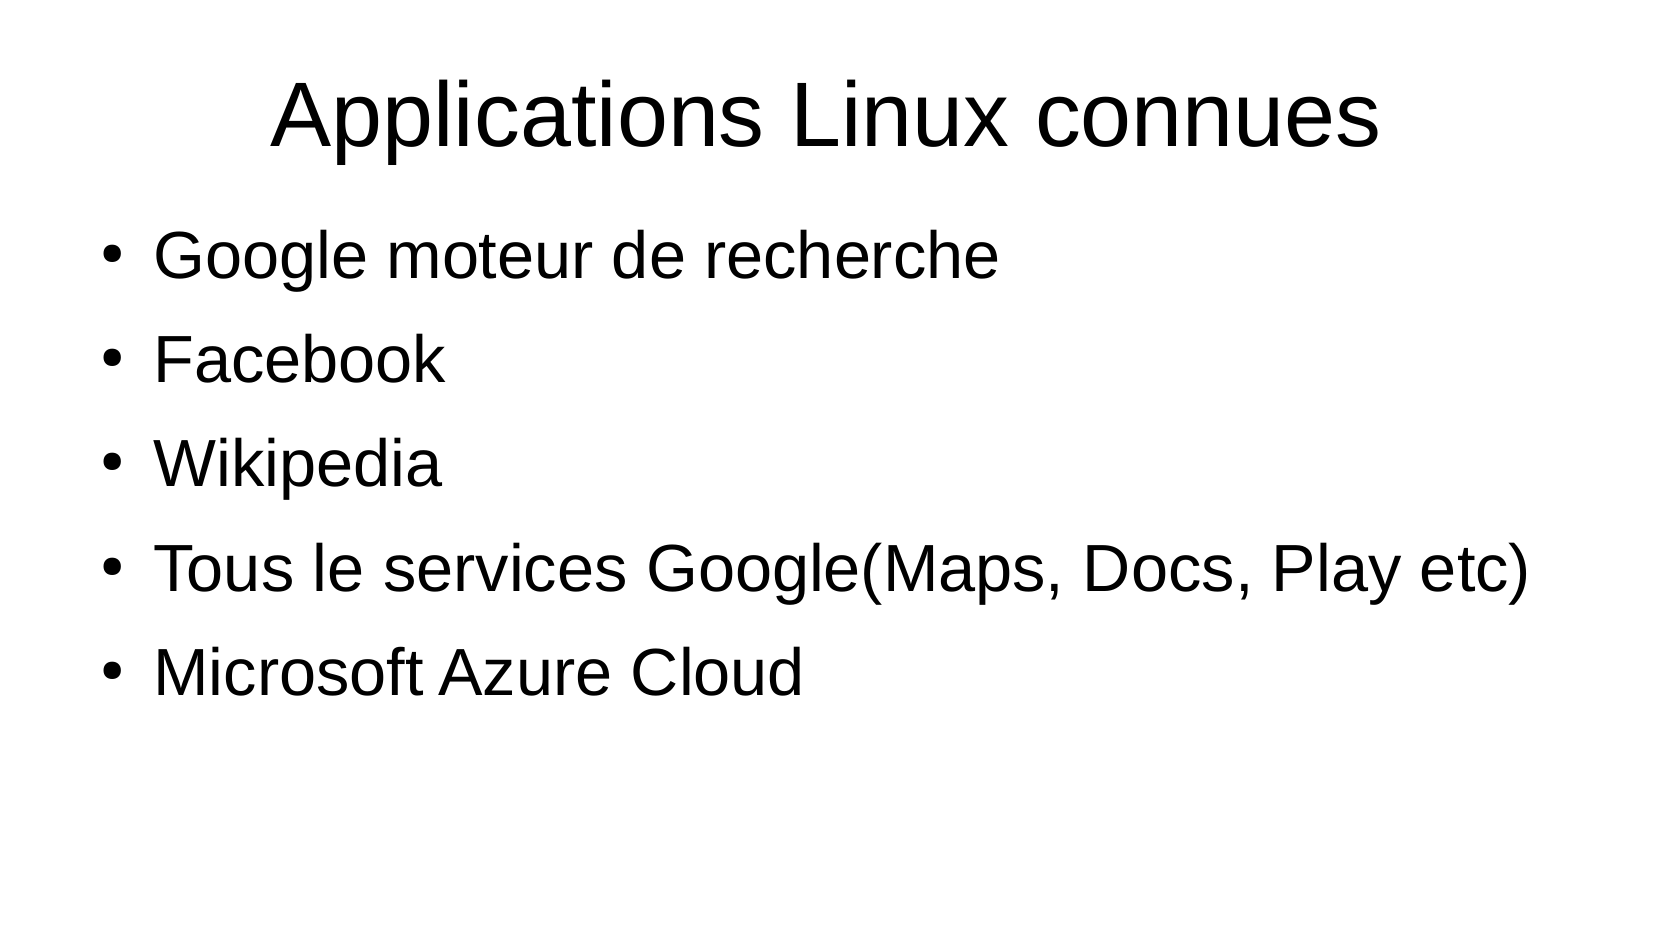

# Applications Linux connues
Google moteur de recherche
Facebook
Wikipedia
Tous le services Google(Maps, Docs, Play etc)
Microsoft Azure Cloud